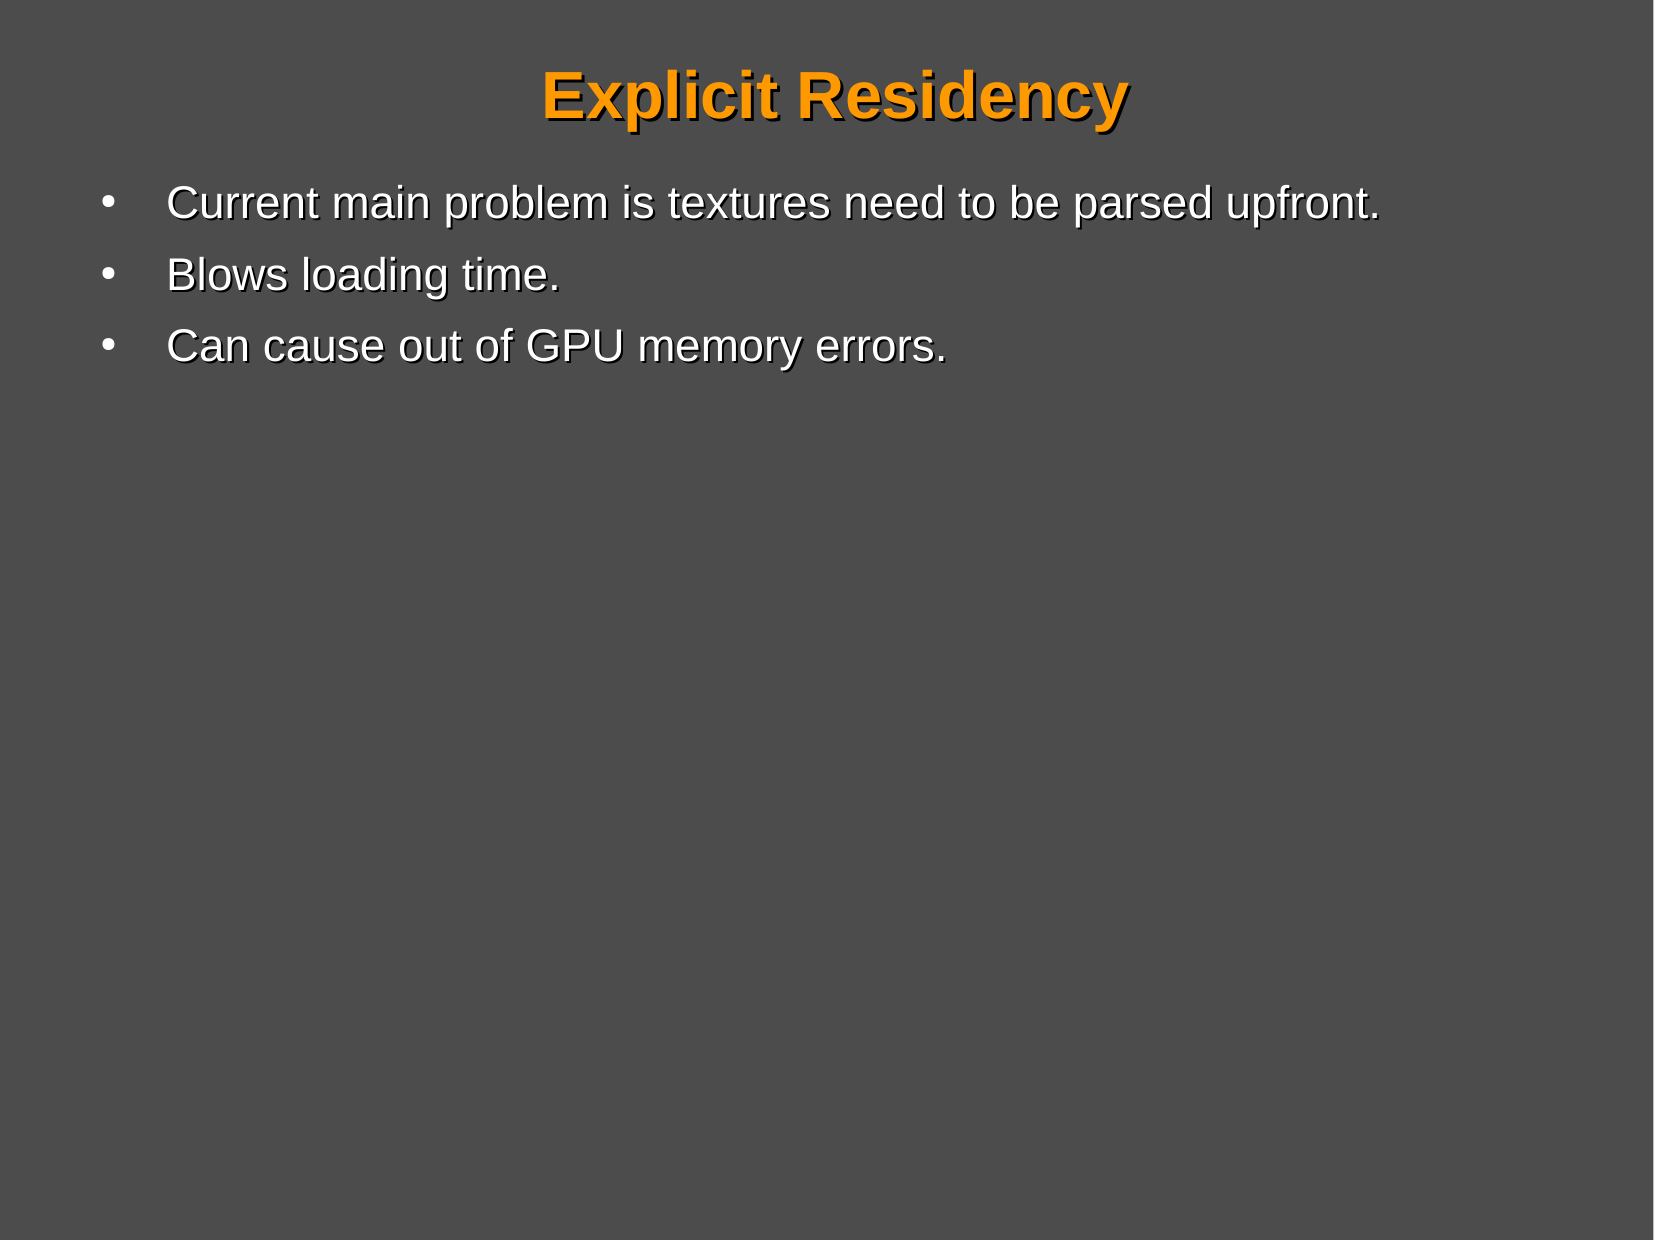

# Explicit Residency
 Current main problem is textures need to be parsed upfront.
 Blows loading time.
 Can cause out of GPU memory errors.